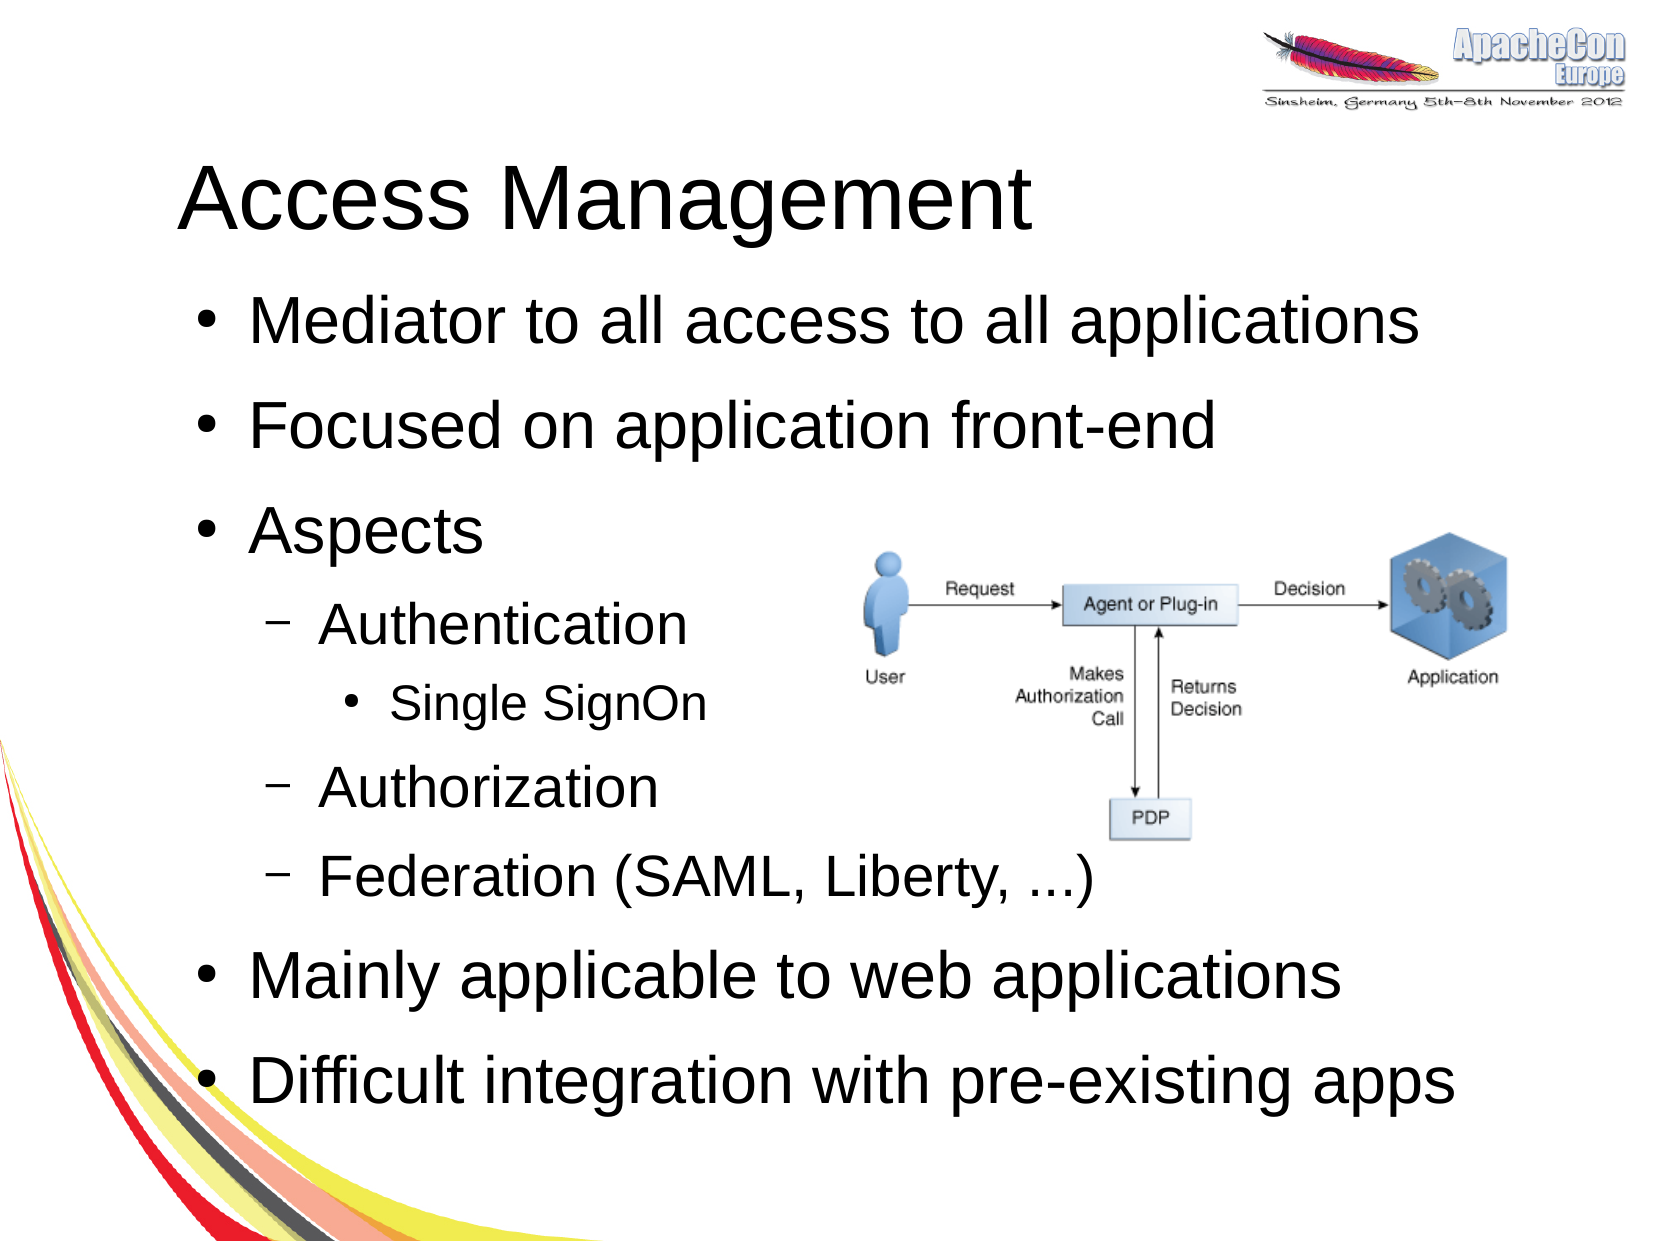

# Access Management
Mediator to all access to all applications
Focused on application front-end
Aspects
Authentication
Single SignOn
Authorization
Federation (SAML, Liberty, ...)
Mainly applicable to web applications
Difficult integration with pre-existing apps